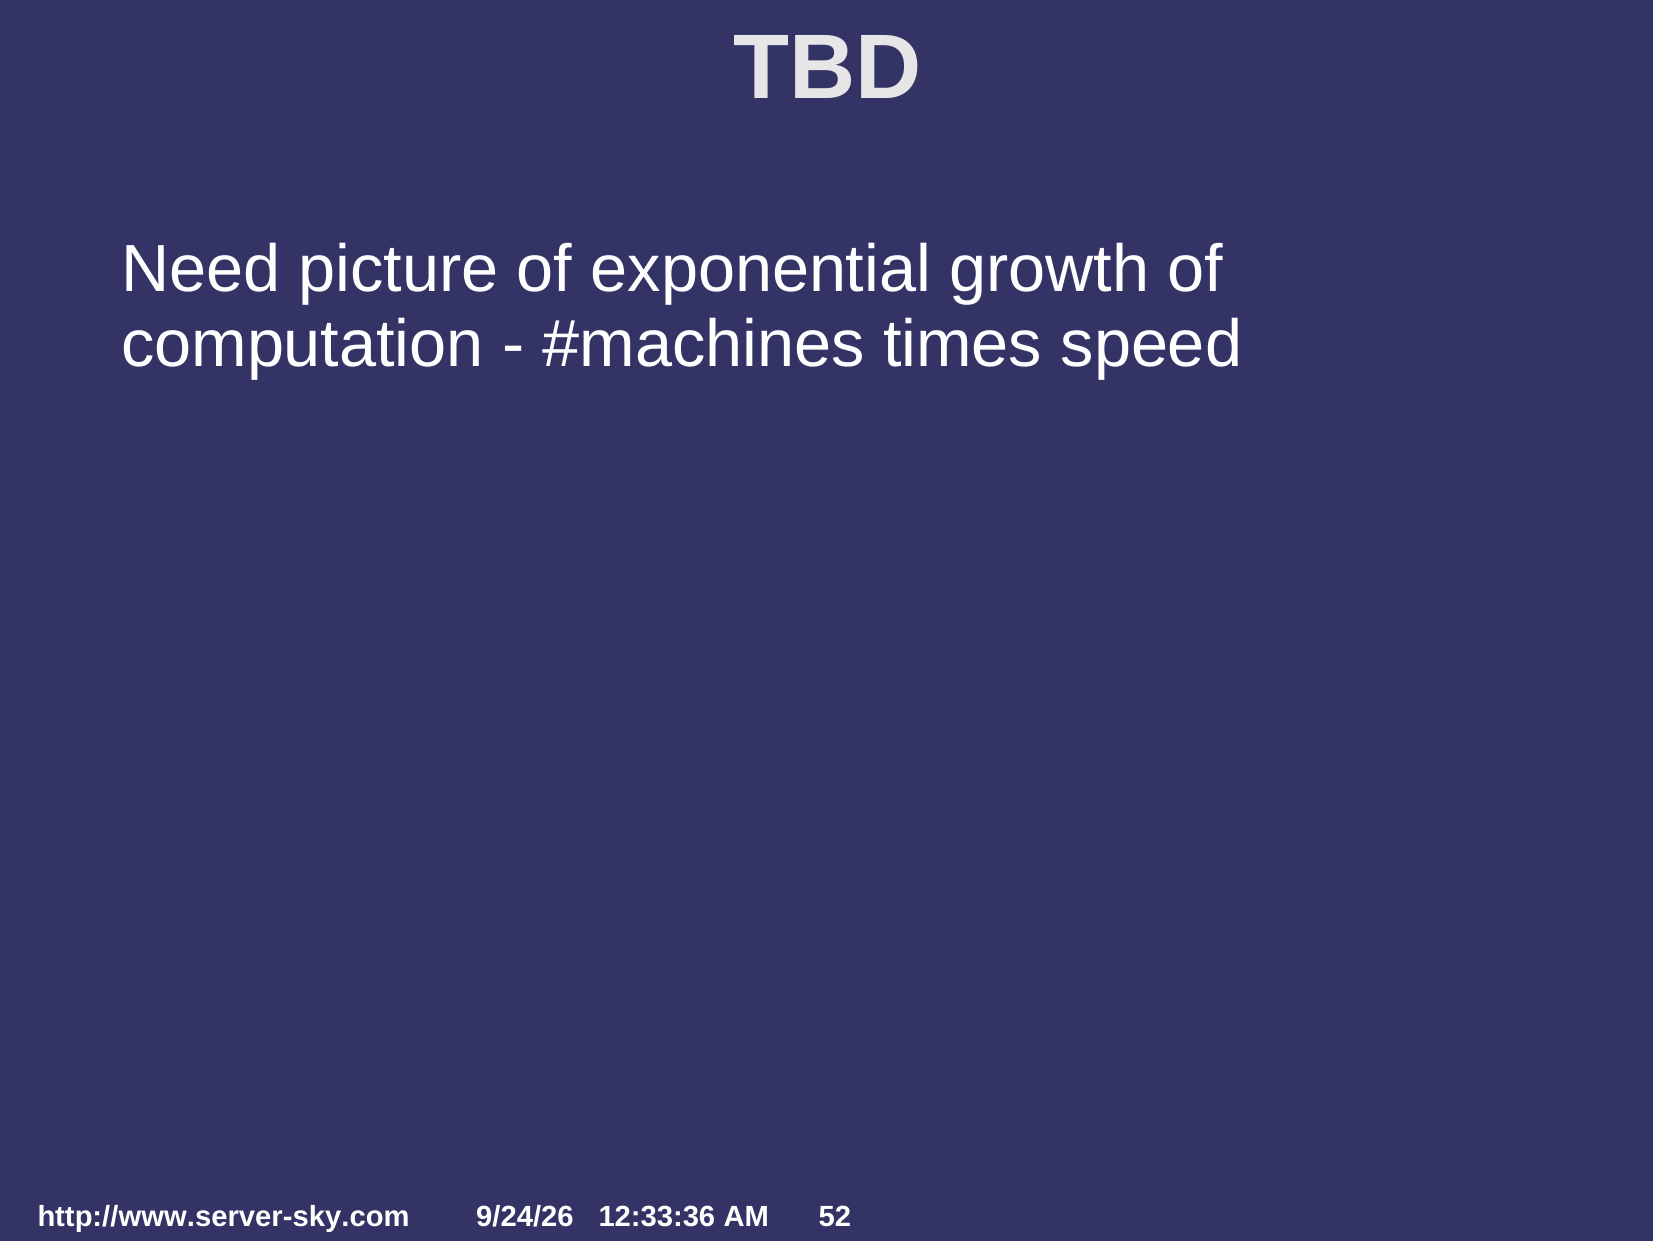

# TBD
Need picture of exponential growth of
computation - #machines times speed